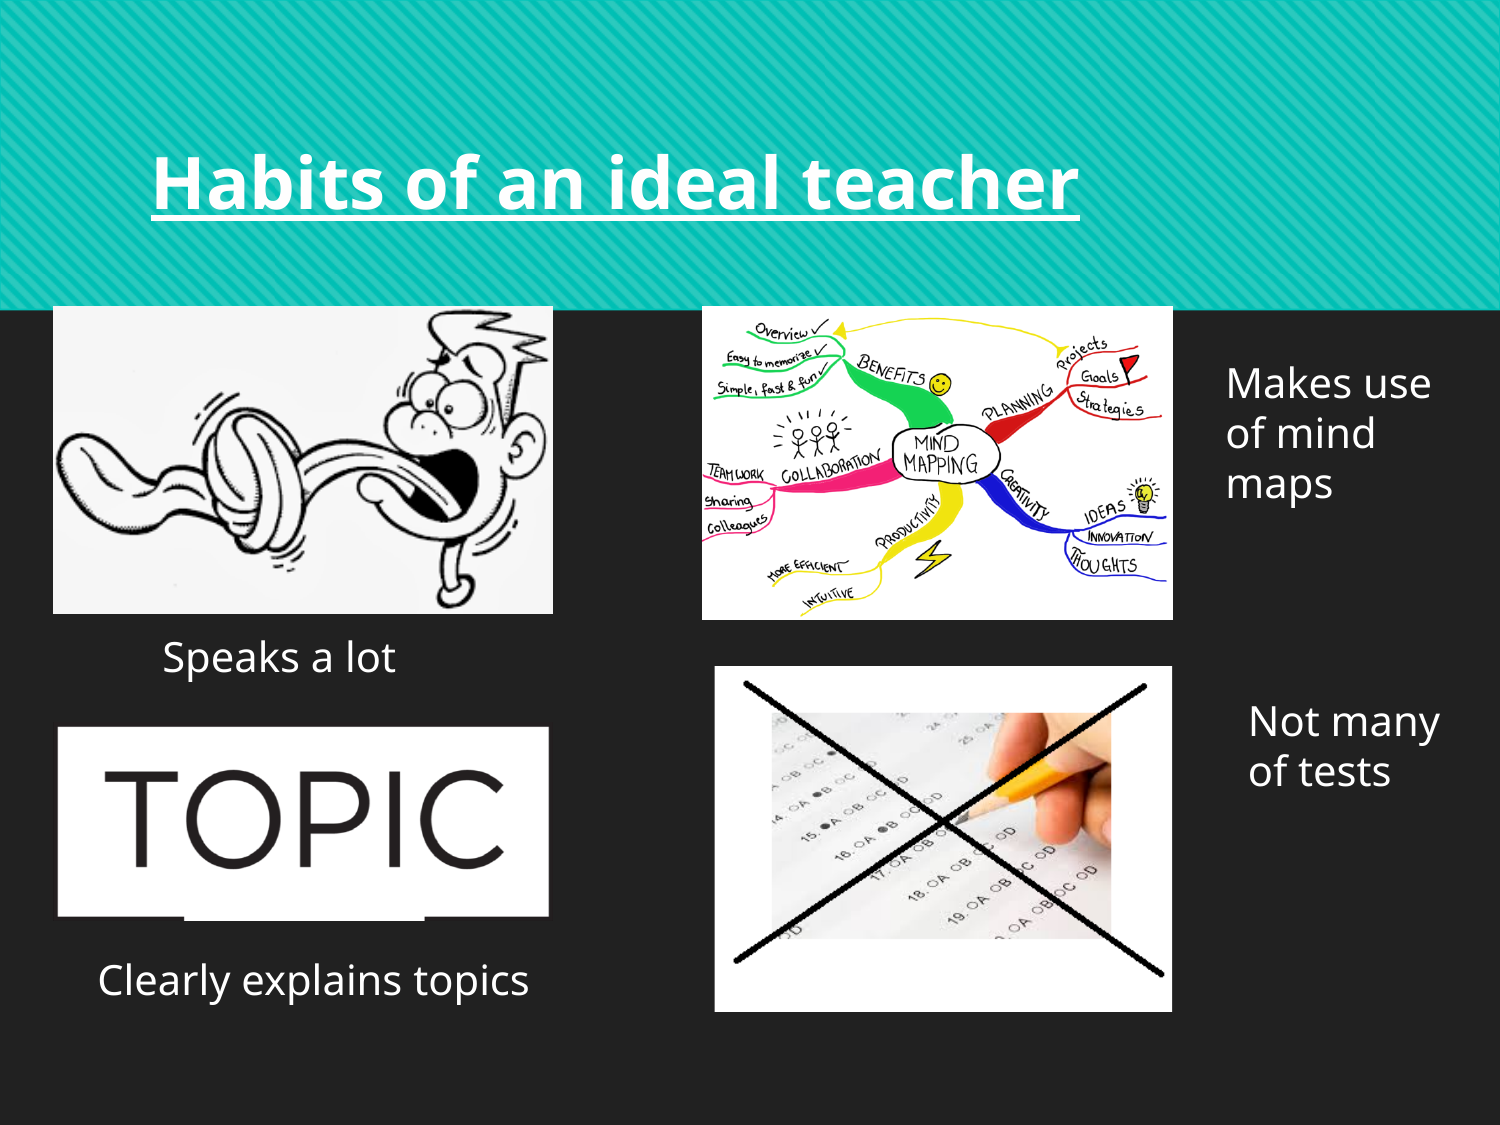

# Habits of an ideal teacher
Makes use of mind maps
Speaks a lot
Not many of tests
Clearly explains topics